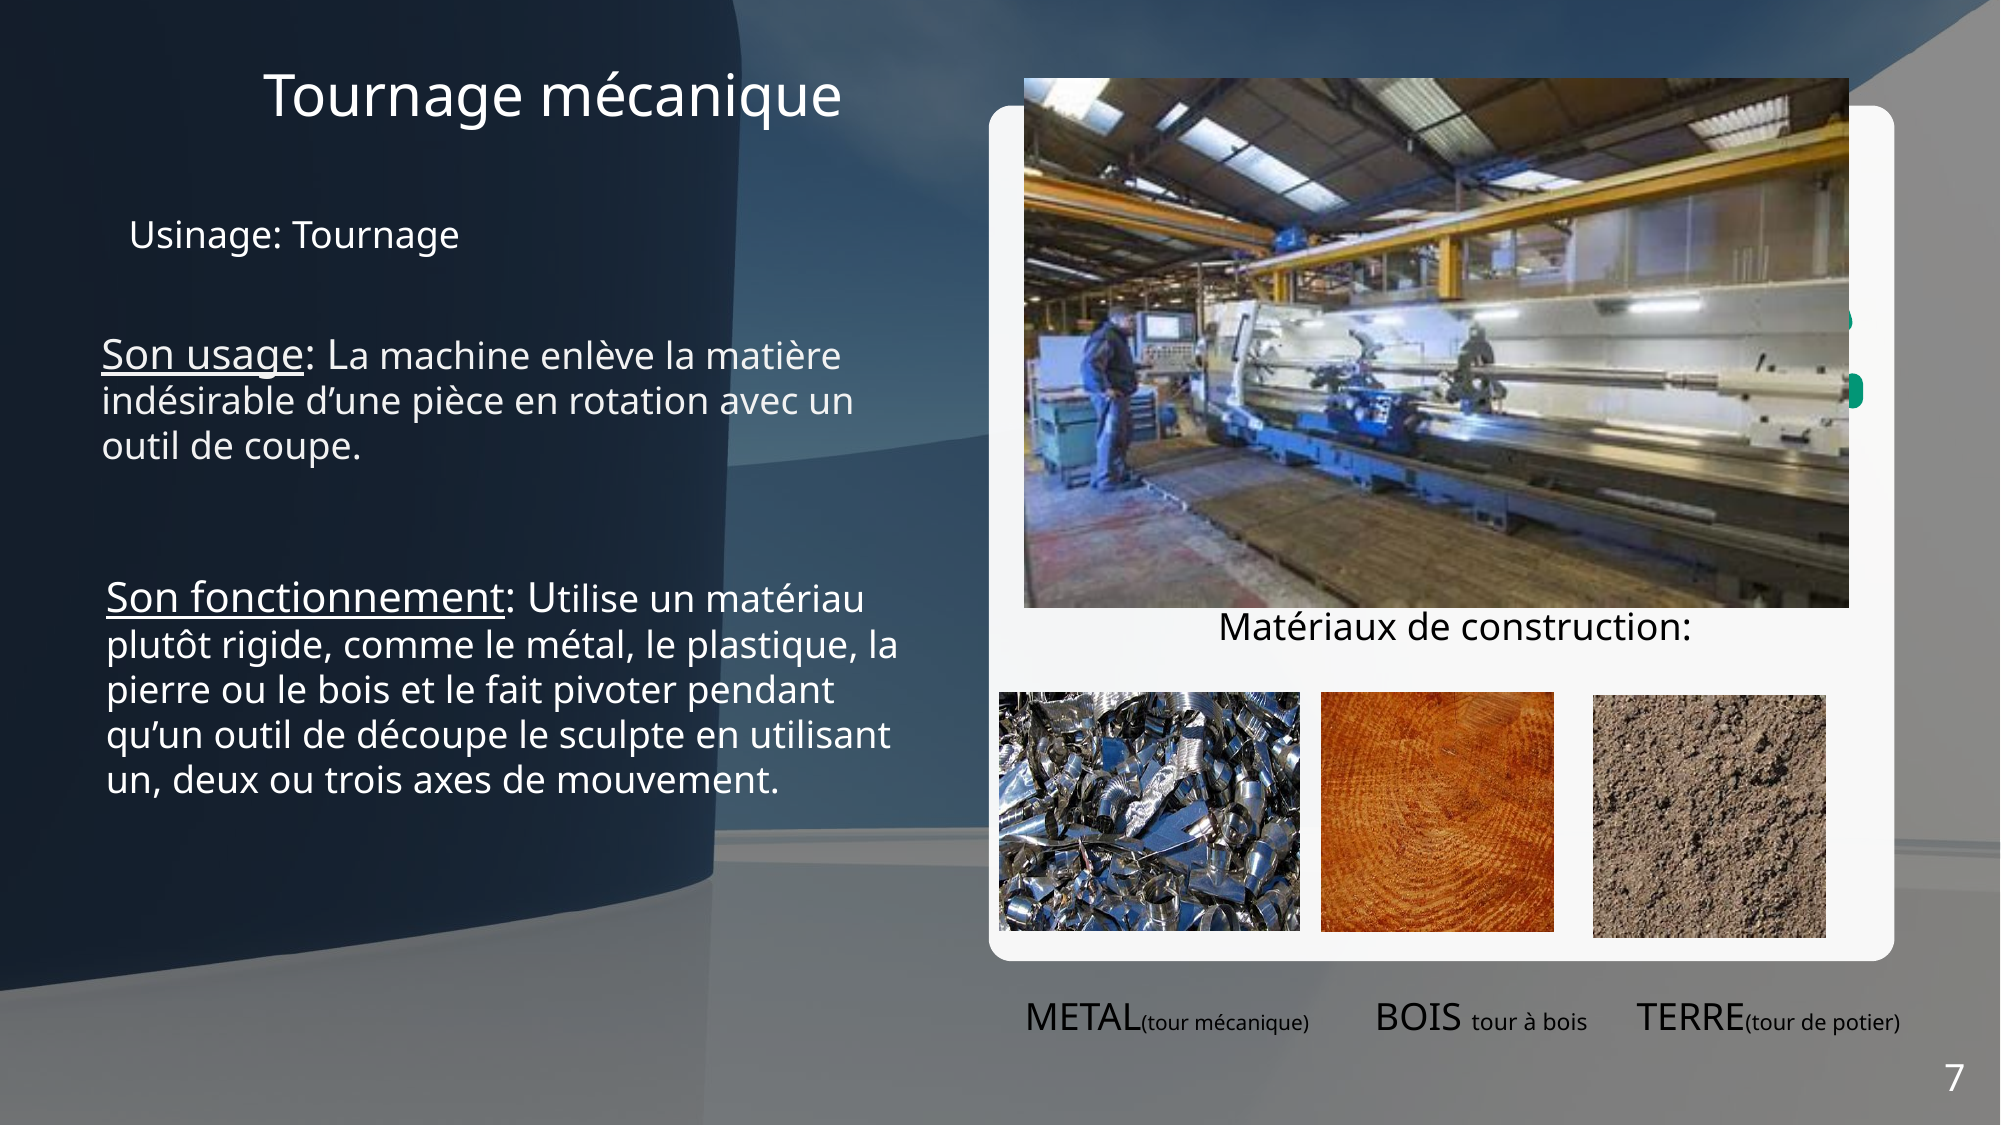

Tournage mécanique
Usinage: Tournage
Son usage: La machine enlève la matière indésirable d’une pièce en rotation avec un outil de coupe.
Son fonctionnement: Utilise un matériau plutôt rigide, comme le métal, le plastique, la pierre ou le bois et le fait pivoter pendant qu’un outil de découpe le sculpte en utilisant un, deux ou trois axes de mouvement.
Matériaux de construction:
 METAL(tour mécanique) BOIS tour à bois TERRE(tour de potier)
7